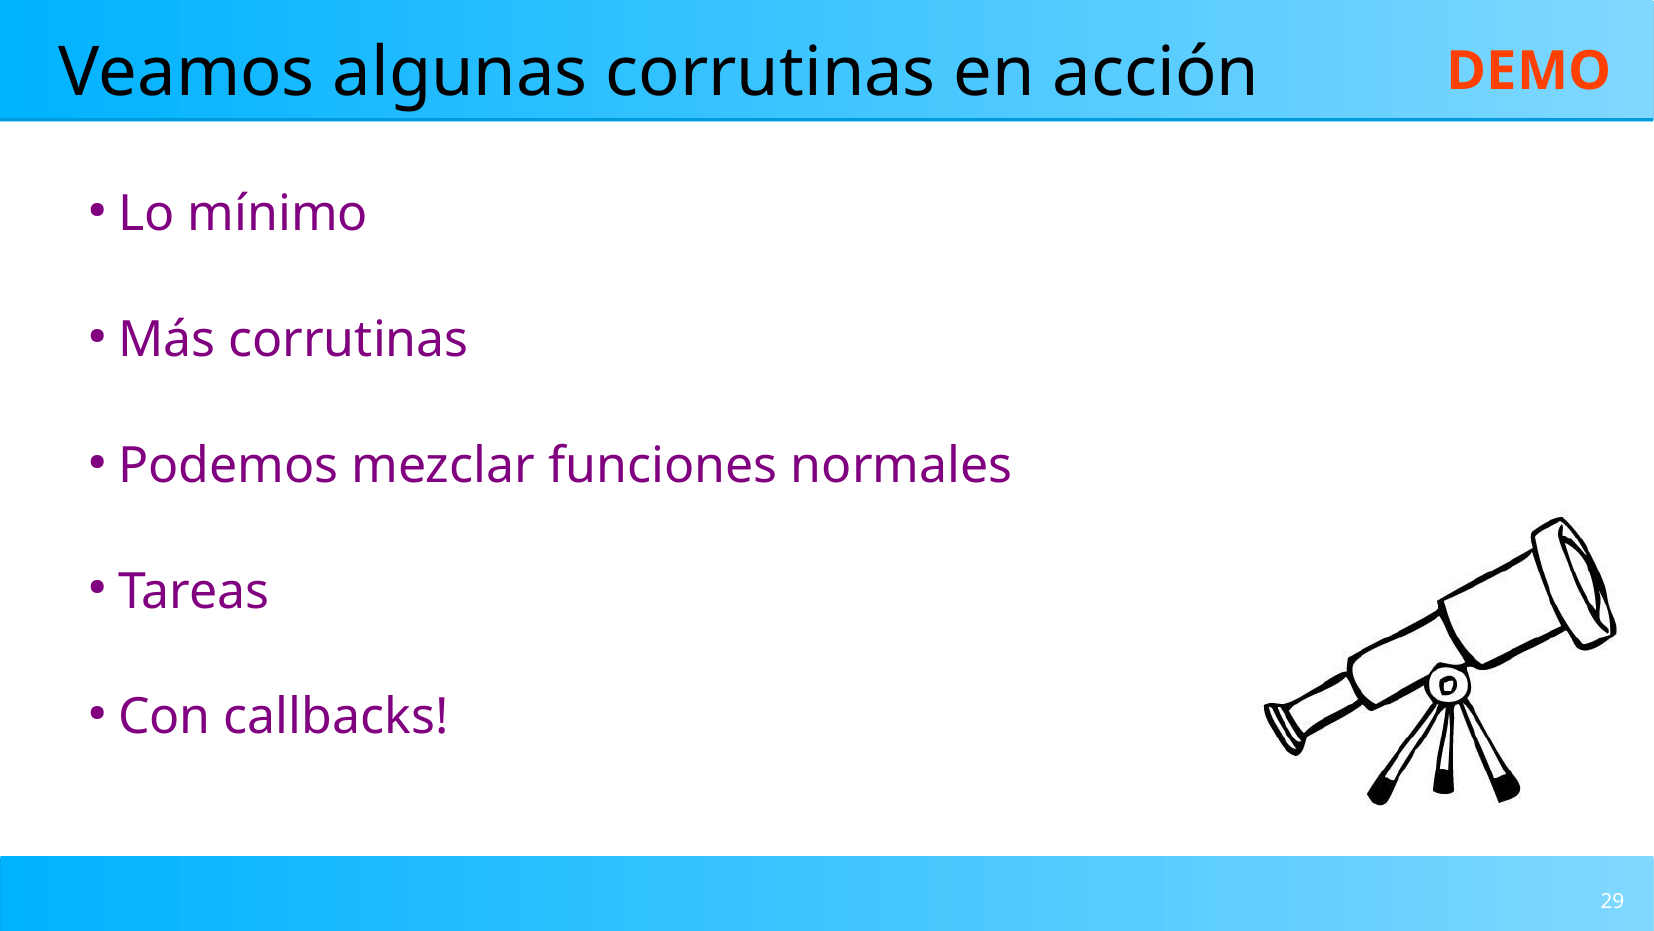

# Veamos algunas corrutinas en acción
DEMO
Lo mínimo
Más corrutinas
Podemos mezclar funciones normales
Tareas
Con callbacks!
29